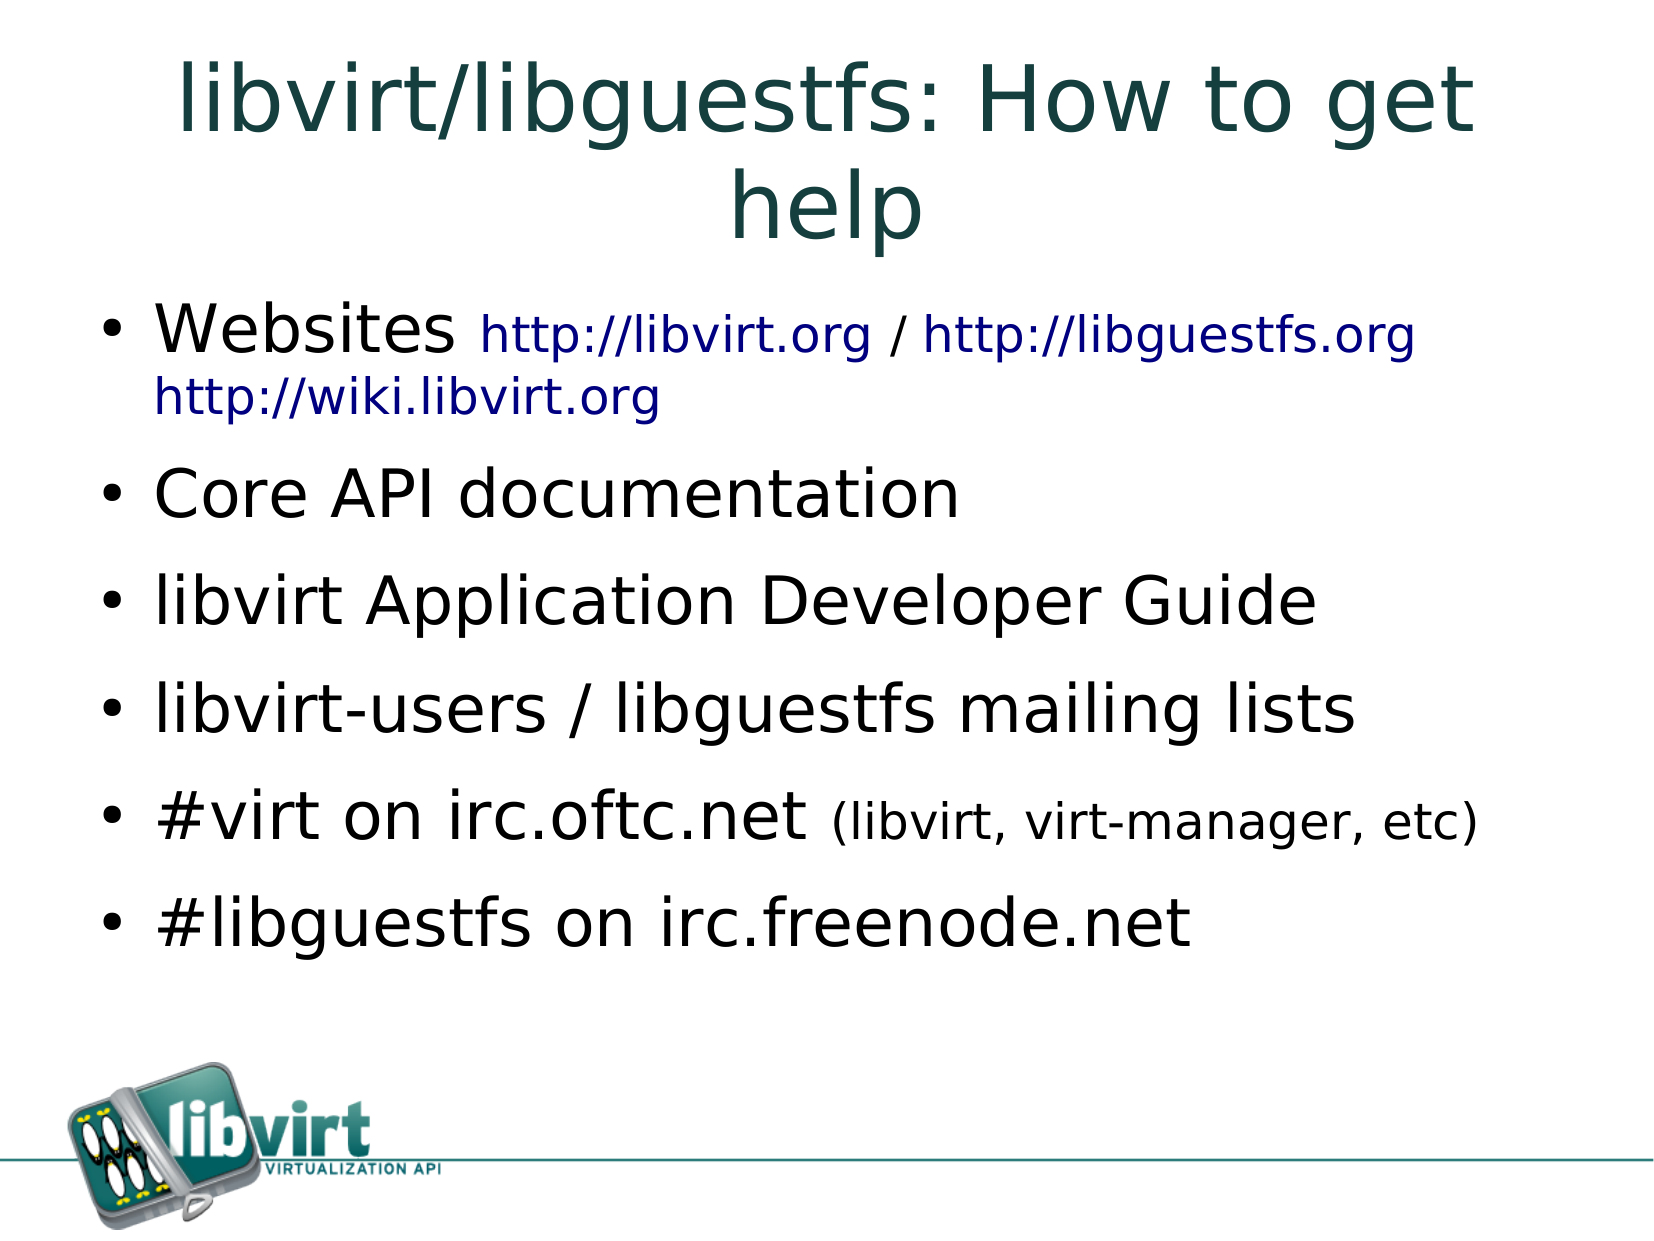

# libvirt/libguestfs: How to get help
Websites http://libvirt.org / http://libguestfs.org http://wiki.libvirt.org
Core API documentation
libvirt Application Developer Guide
libvirt-users / libguestfs mailing lists
#virt on irc.oftc.net (libvirt, virt-manager, etc)
#libguestfs on irc.freenode.net